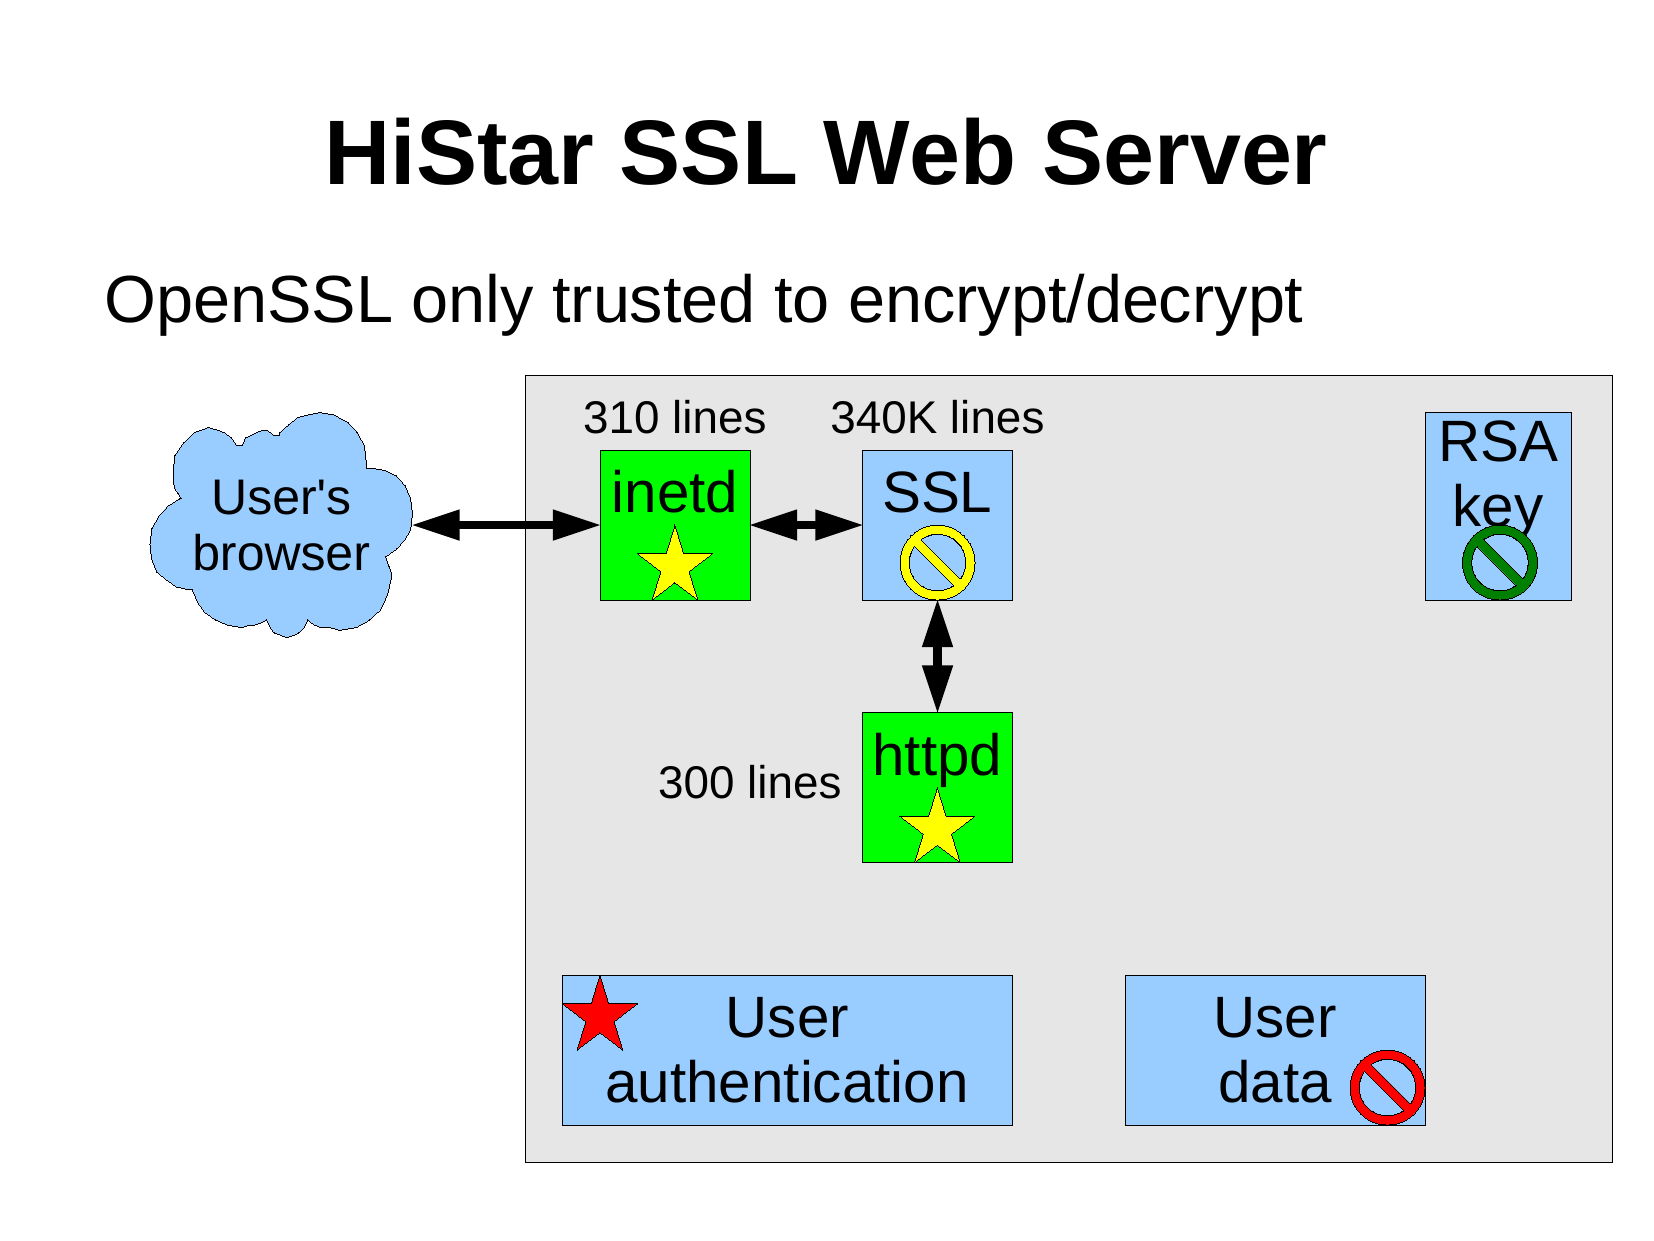

# HiStar SSL Web Server
OpenSSL only trusted to encrypt/decrypt
310 lines
340K lines
User's
browser
RSA
key
inetd
SSL
httpd
300 lines
User
authentication
User
data